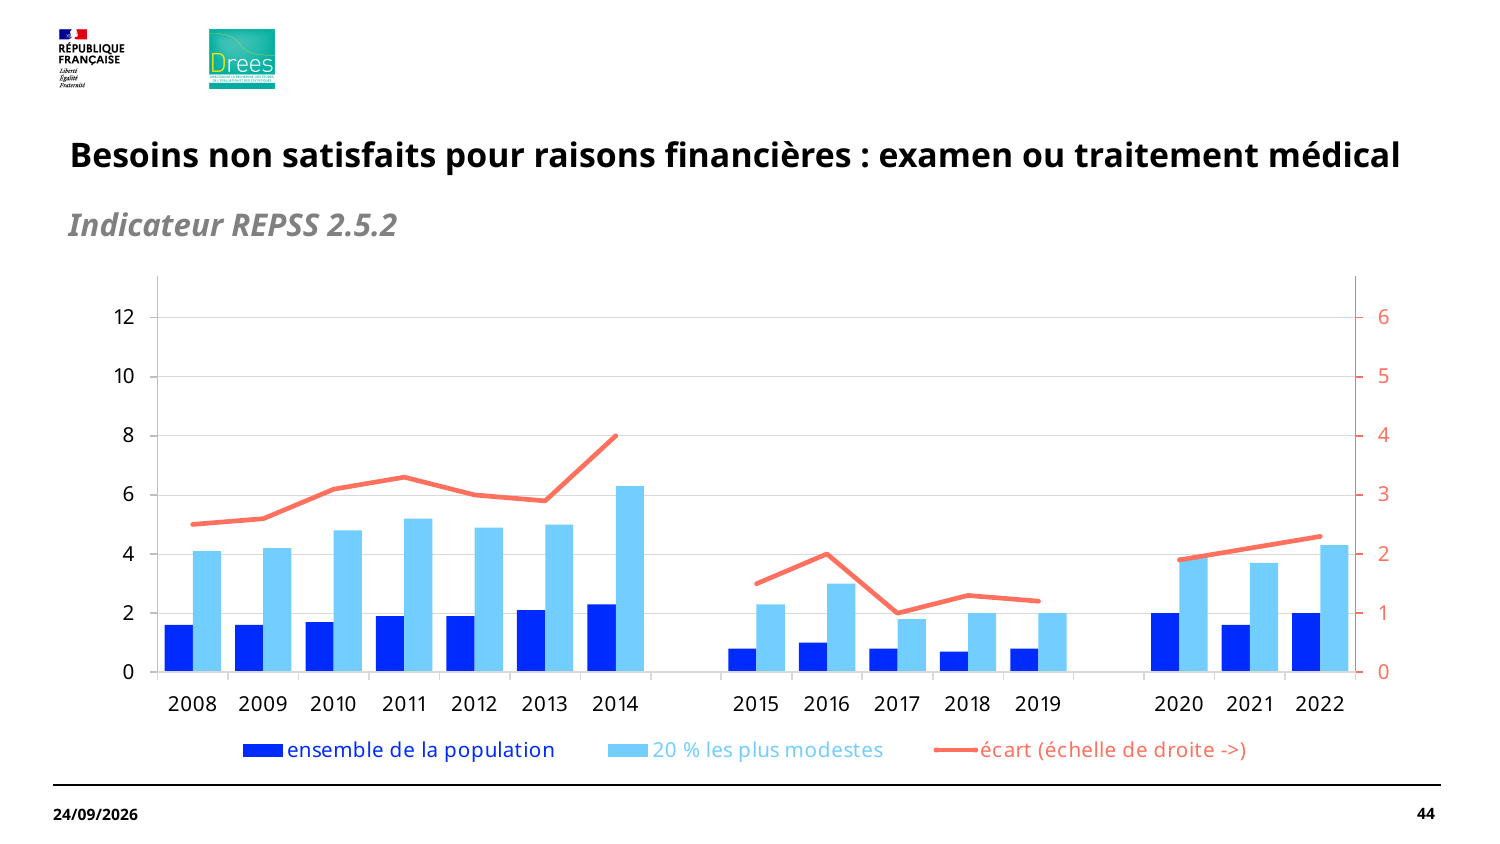

Besoins non satisfaits pour raisons financières : examen ou traitement médical
# Indicateur REPSS 2.5.2
44